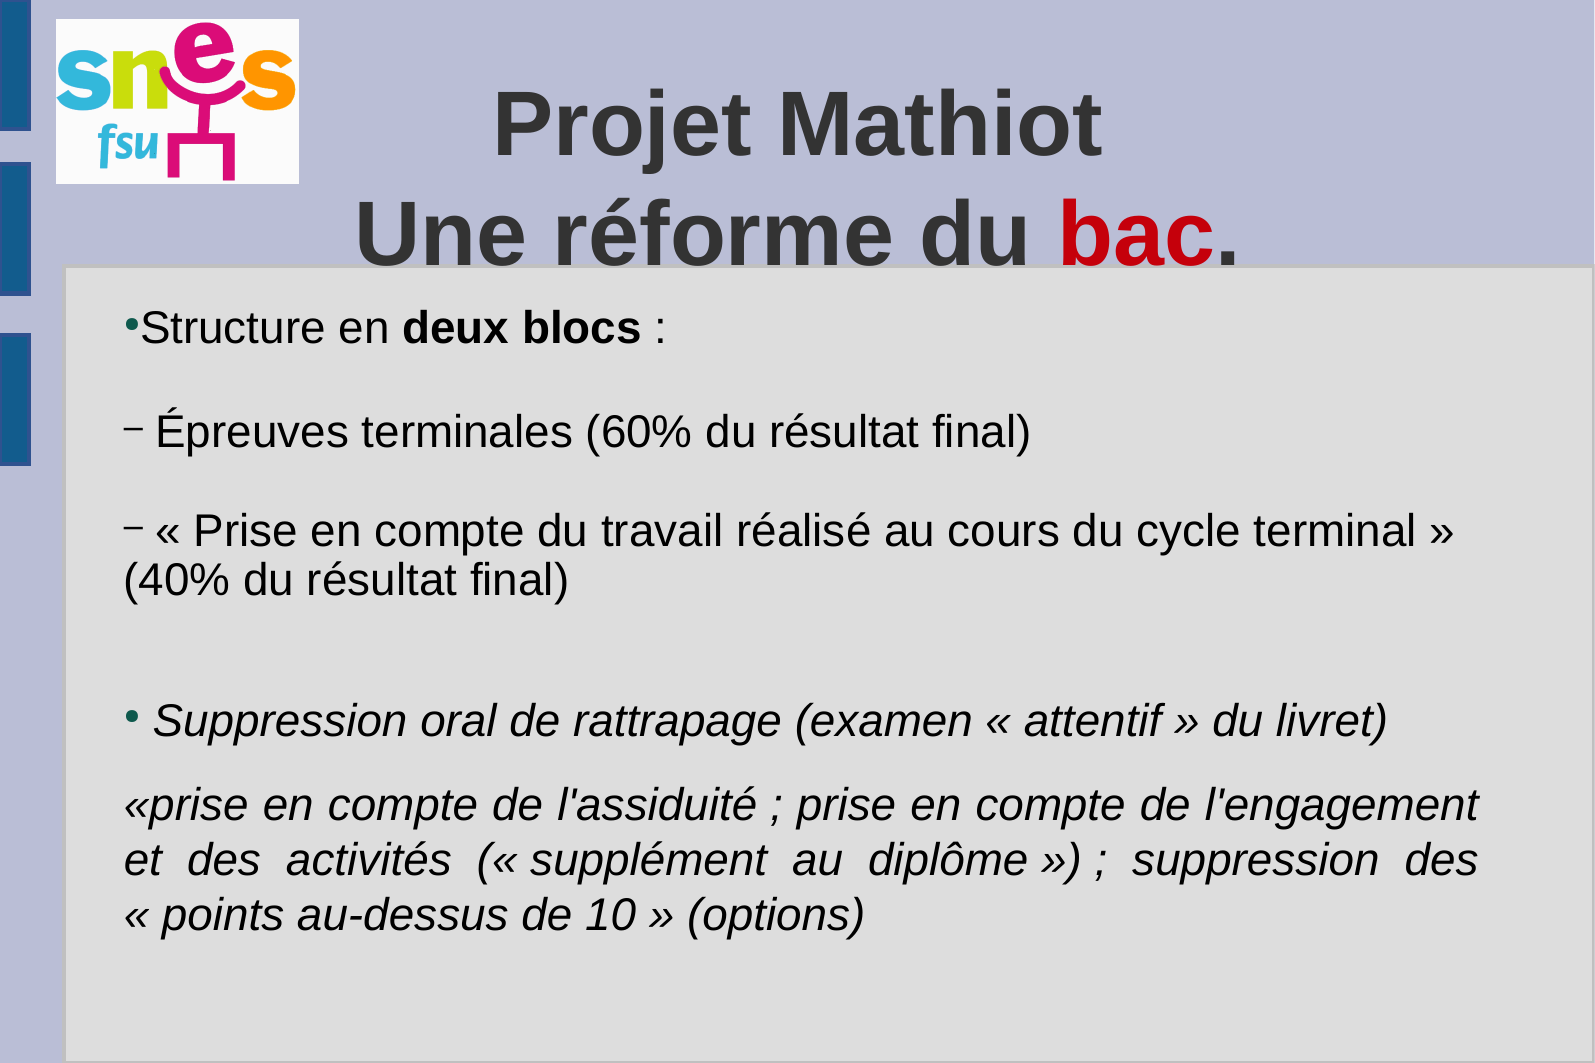

# Projet Mathiot Une réforme du bac.
Structure en deux blocs :
 Épreuves terminales (60% du résultat final)
 « Prise en compte du travail réalisé au cours du cycle terminal » (40% du résultat final)
 Suppression oral de rattrapage (examen « attentif » du livret)
«prise en compte de l'assiduité ; prise en compte de l'engagement et des activités (« supplément au diplôme ») ; suppression des « points au-dessus de 10 » (options)